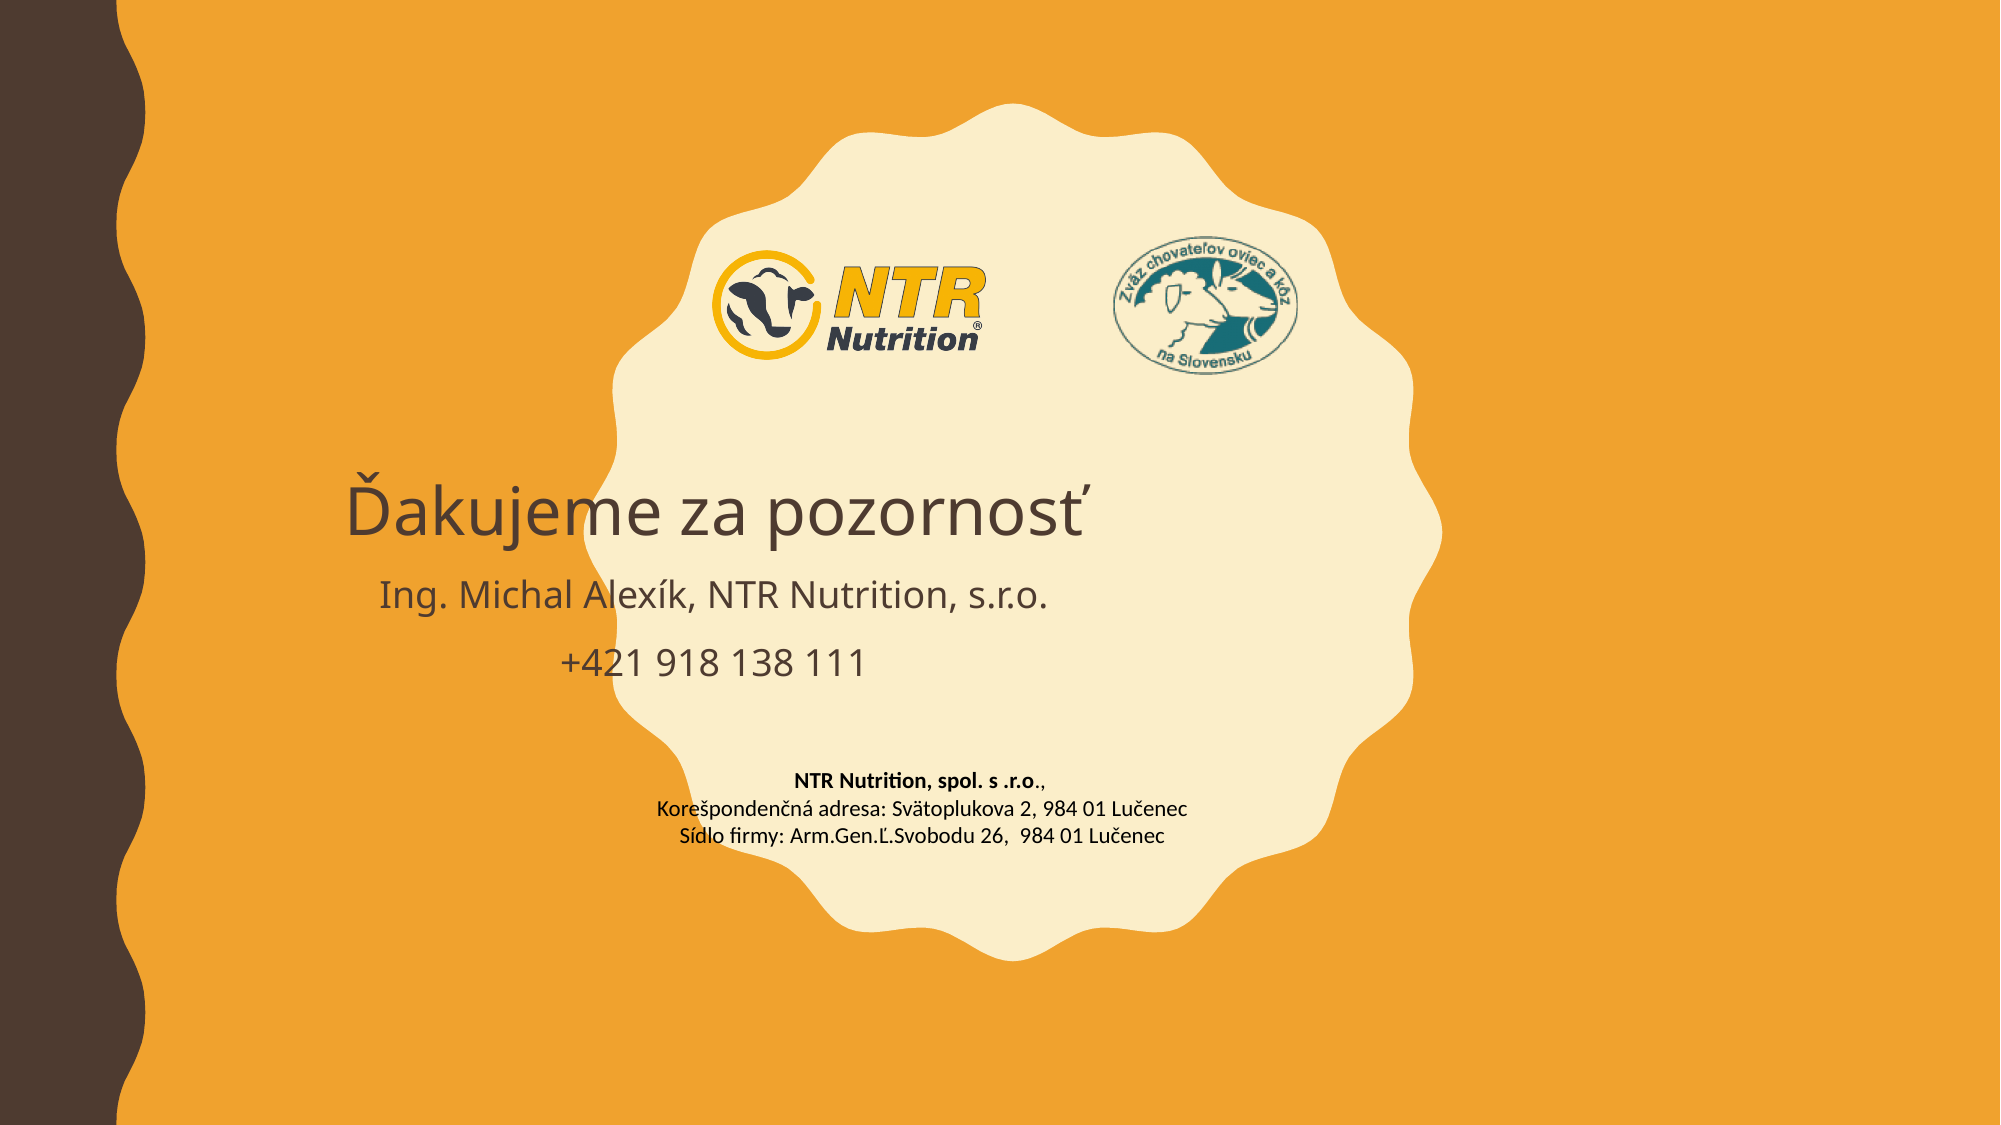

# Ďakujeme za pozornosť
Ing. Michal Alexík, NTR Nutrition, s.r.o.
+421 918 138 111
NTR Nutrition, spol. s .r.o.,
Korešpondenčná adresa: Svätoplukova 2, 984 01 Lučenec
Sídlo firmy: Arm.Gen.Ľ.Svobodu 26, 984 01 Lučenec